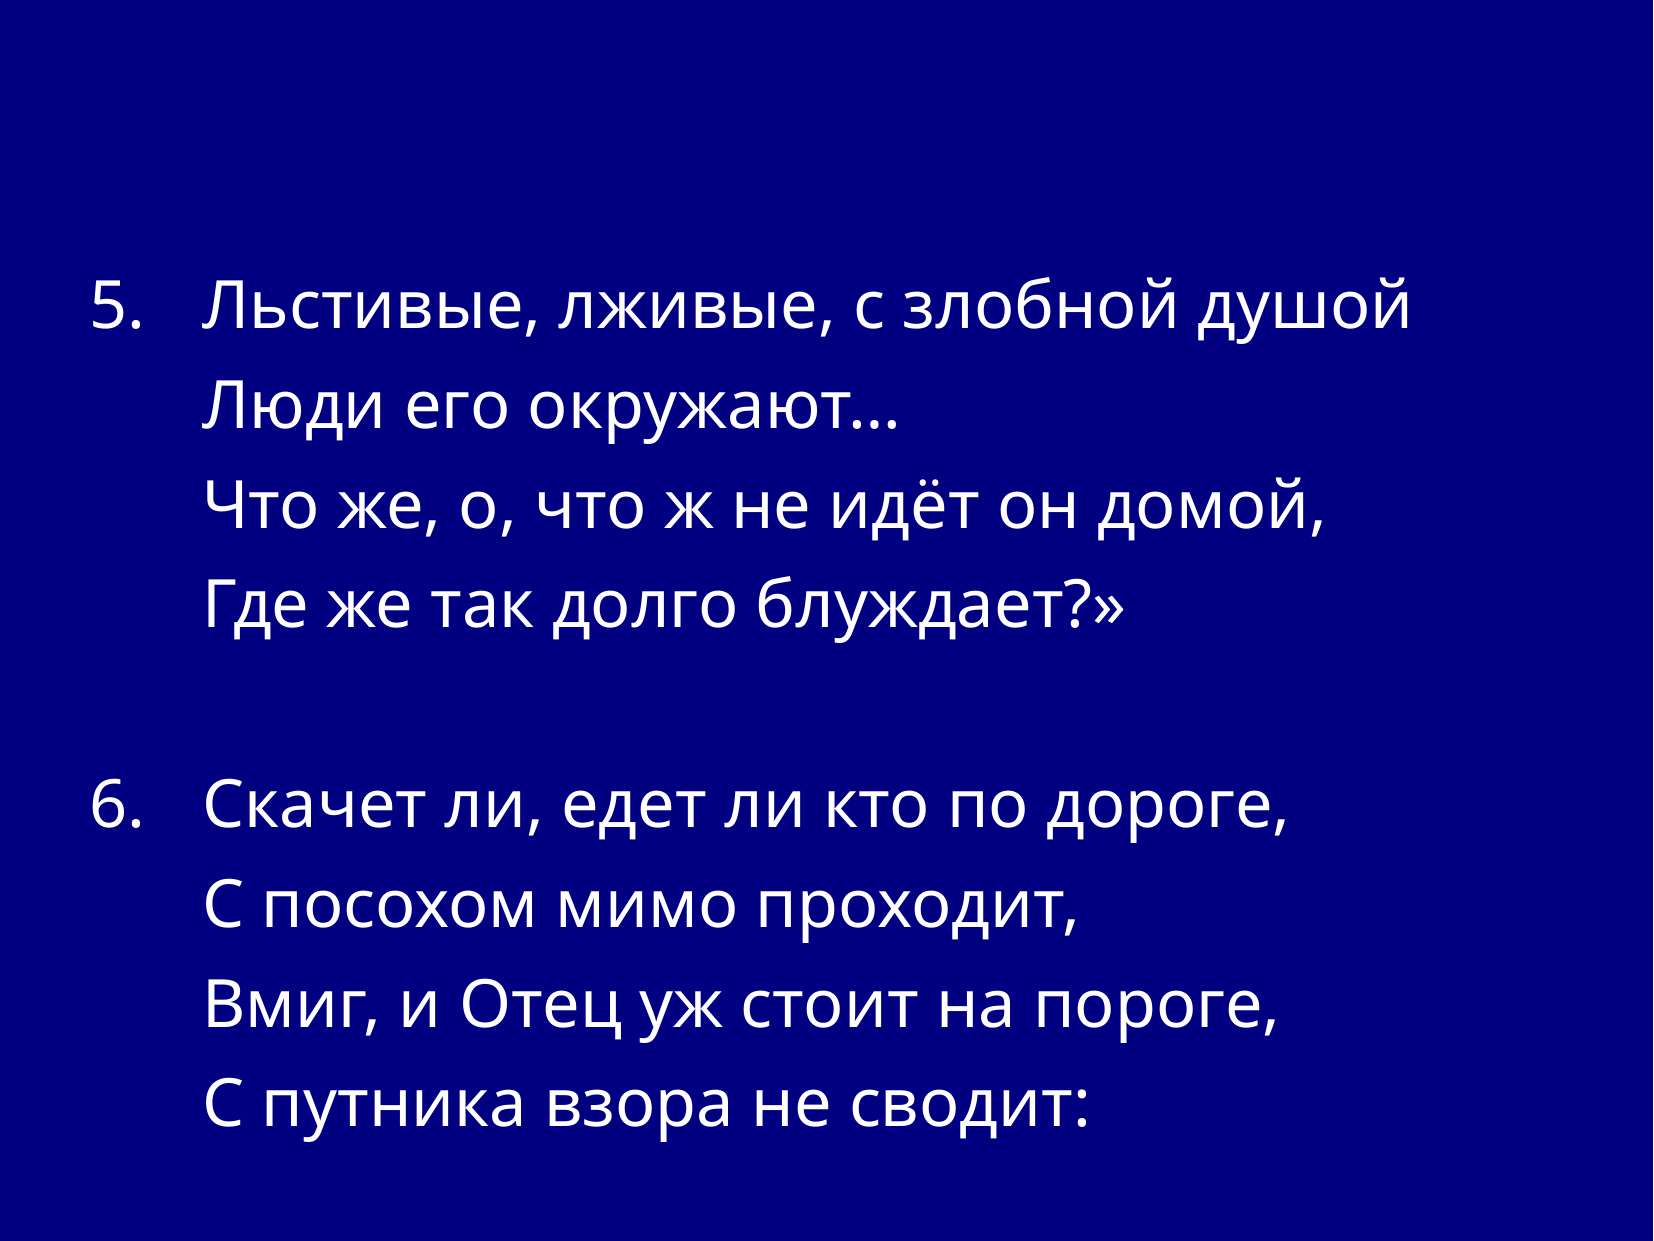

5.	Льстивые, лживые, с злобной душой
	Люди его окружают…
	Что же, о, что ж не идёт он домой,
	Где же так долго блуждает?»
6.	Скачет ли, едет ли кто по дороге,
	С посохом мимо проходит,
	Вмиг, и Отец уж стоит на пороге,
	С путника взора не сводит: